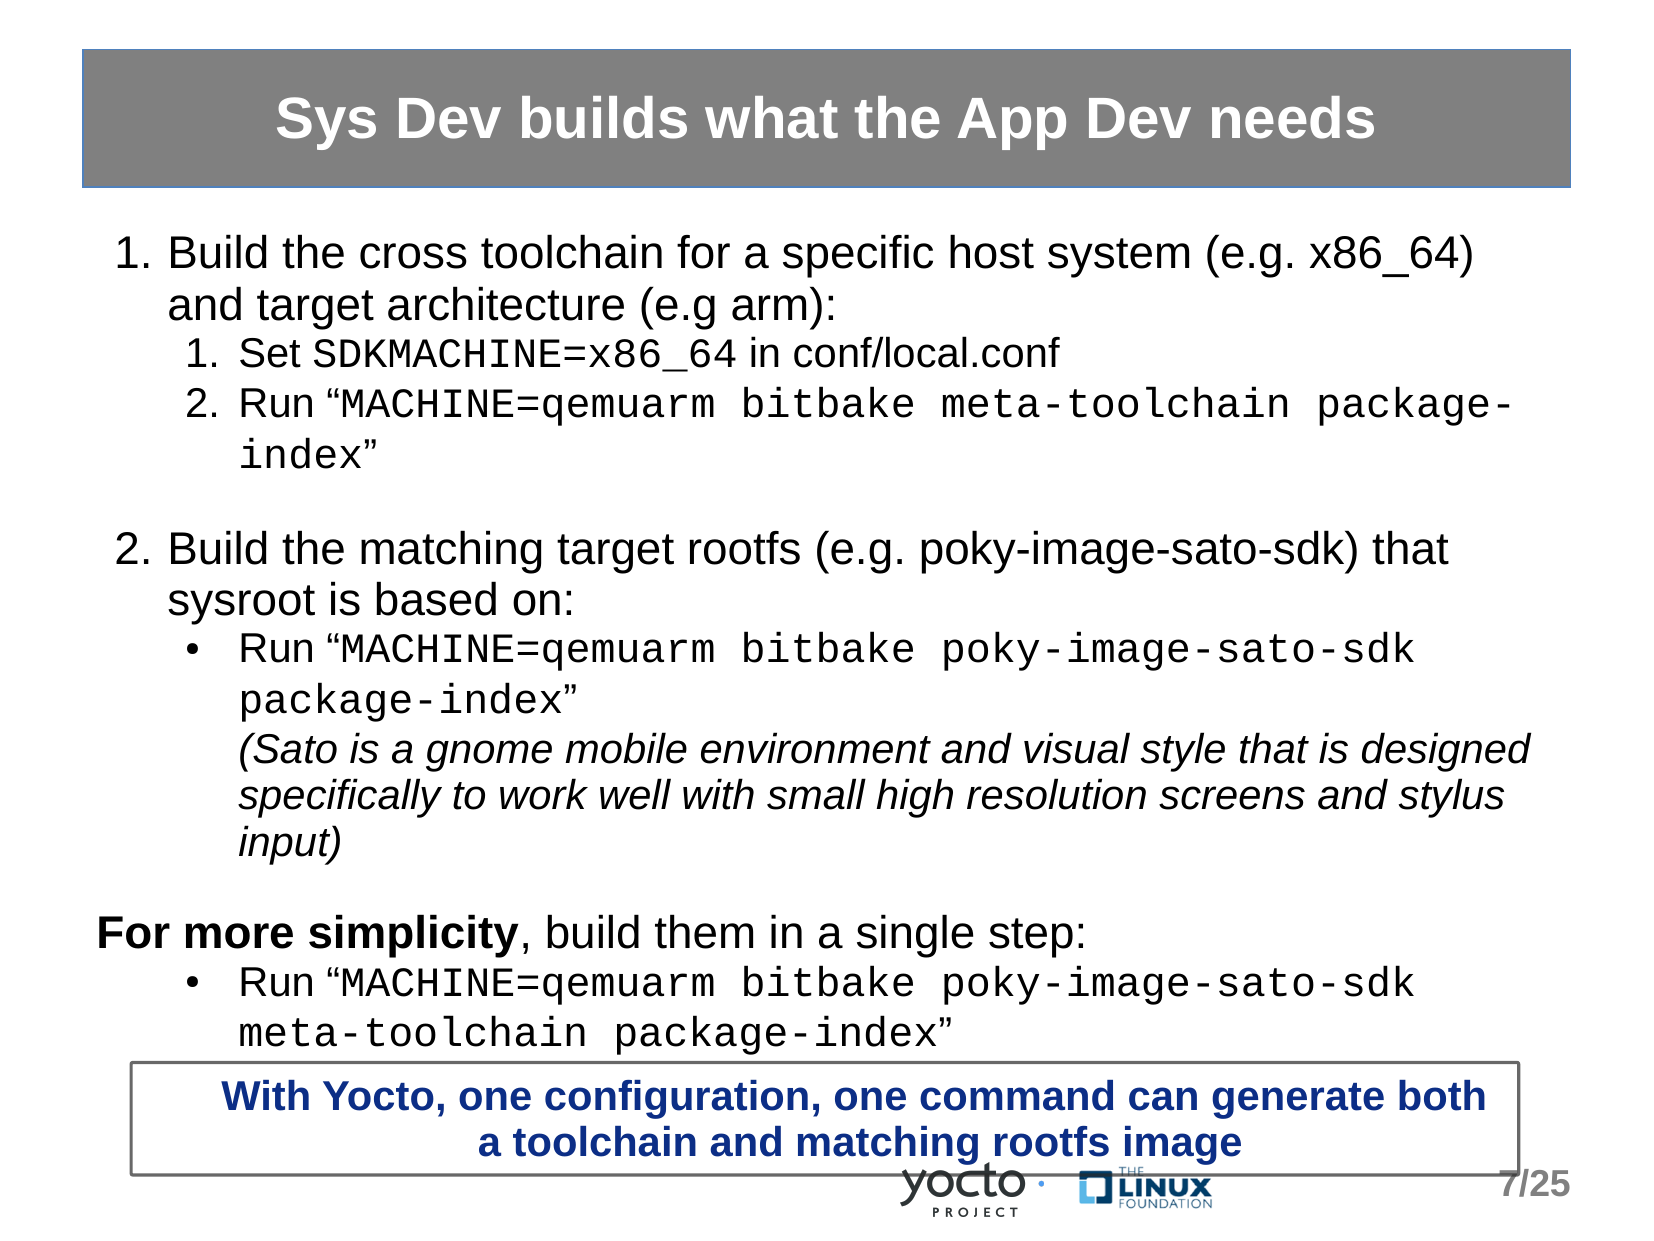

# Sys Dev builds what the App Dev needs
Build the cross toolchain for a specific host system (e.g. x86_64) and target architecture (e.g arm):
Set SDKMACHINE=x86_64 in conf/local.conf
Run “MACHINE=qemuarm bitbake meta-toolchain package-index”
Build the matching target rootfs (e.g. poky-image-sato-sdk) that sysroot is based on:
Run “MACHINE=qemuarm bitbake poky-image-sato-sdk package-index”
(Sato is a gnome mobile environment and visual style that is designed specifically to work well with small high resolution screens and stylus input)
For more simplicity, build them in a single step:
Run “MACHINE=qemuarm bitbake poky-image-sato-sdk meta-toolchain package-index”
With Yocto, one configuration, one command can generate both
a toolchain and matching rootfs image
7